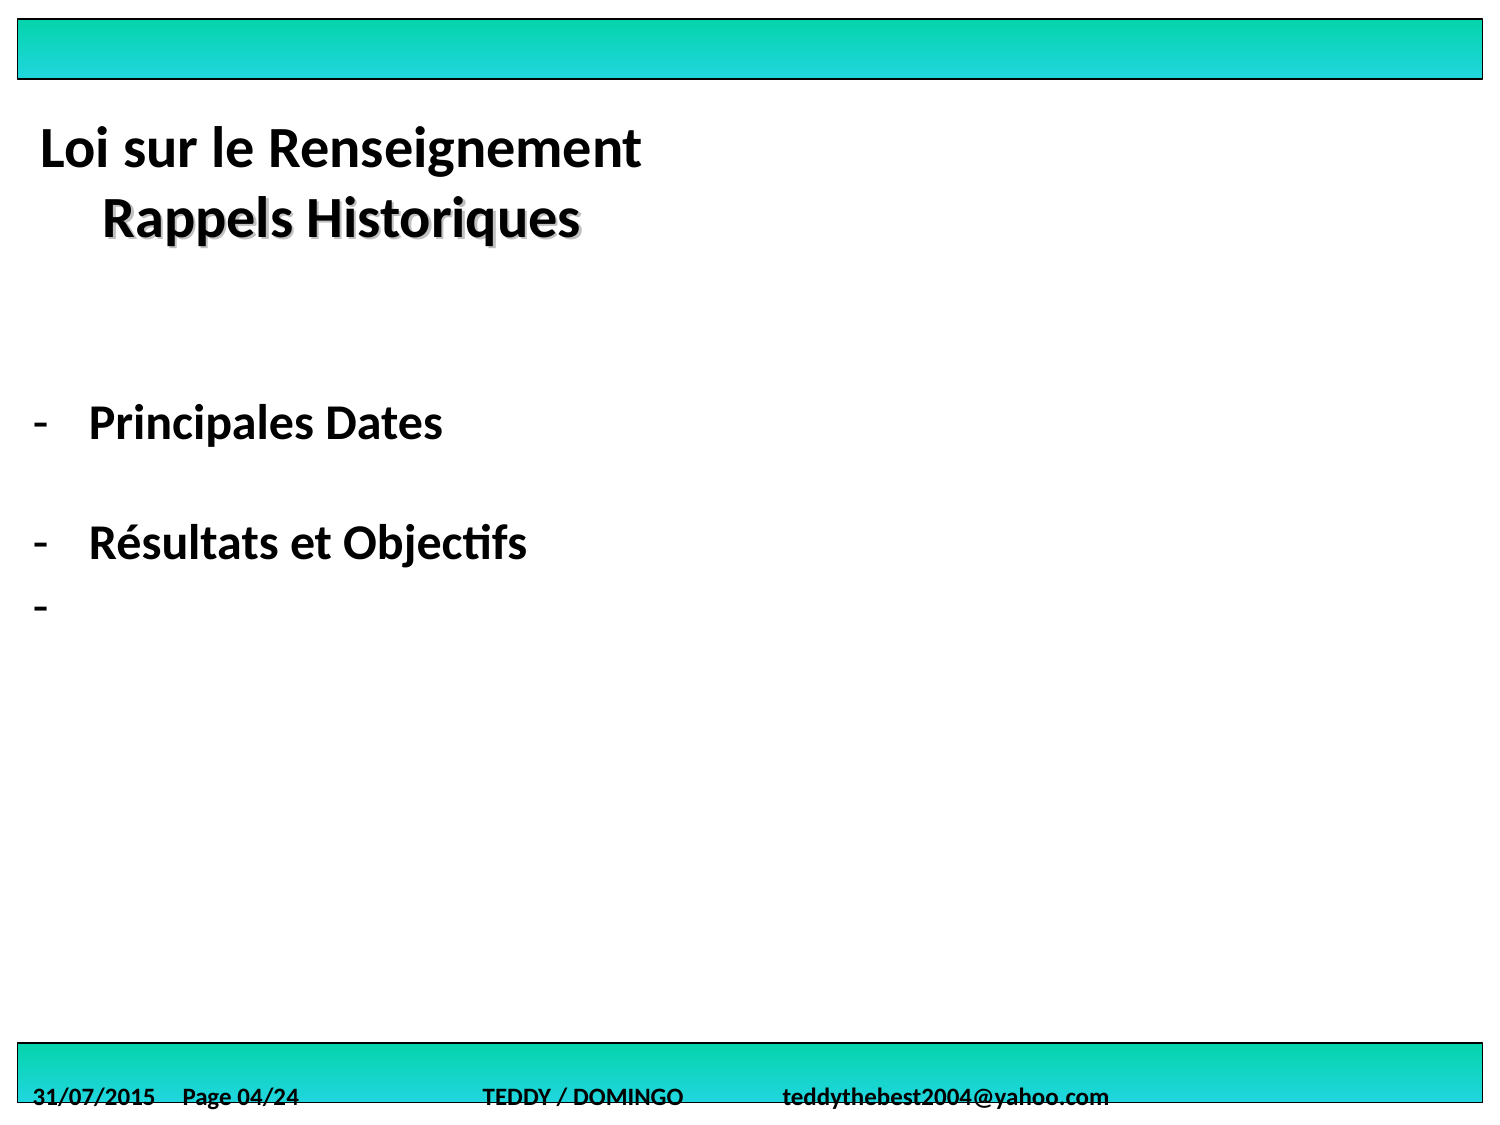

Loi sur le Renseignement
Rappels Historiques
Principales Dates
Résultats et Objectifs
31/07/2015	Page 04/24			TEDDY / DOMINGO		teddythebest2004@yahoo.com